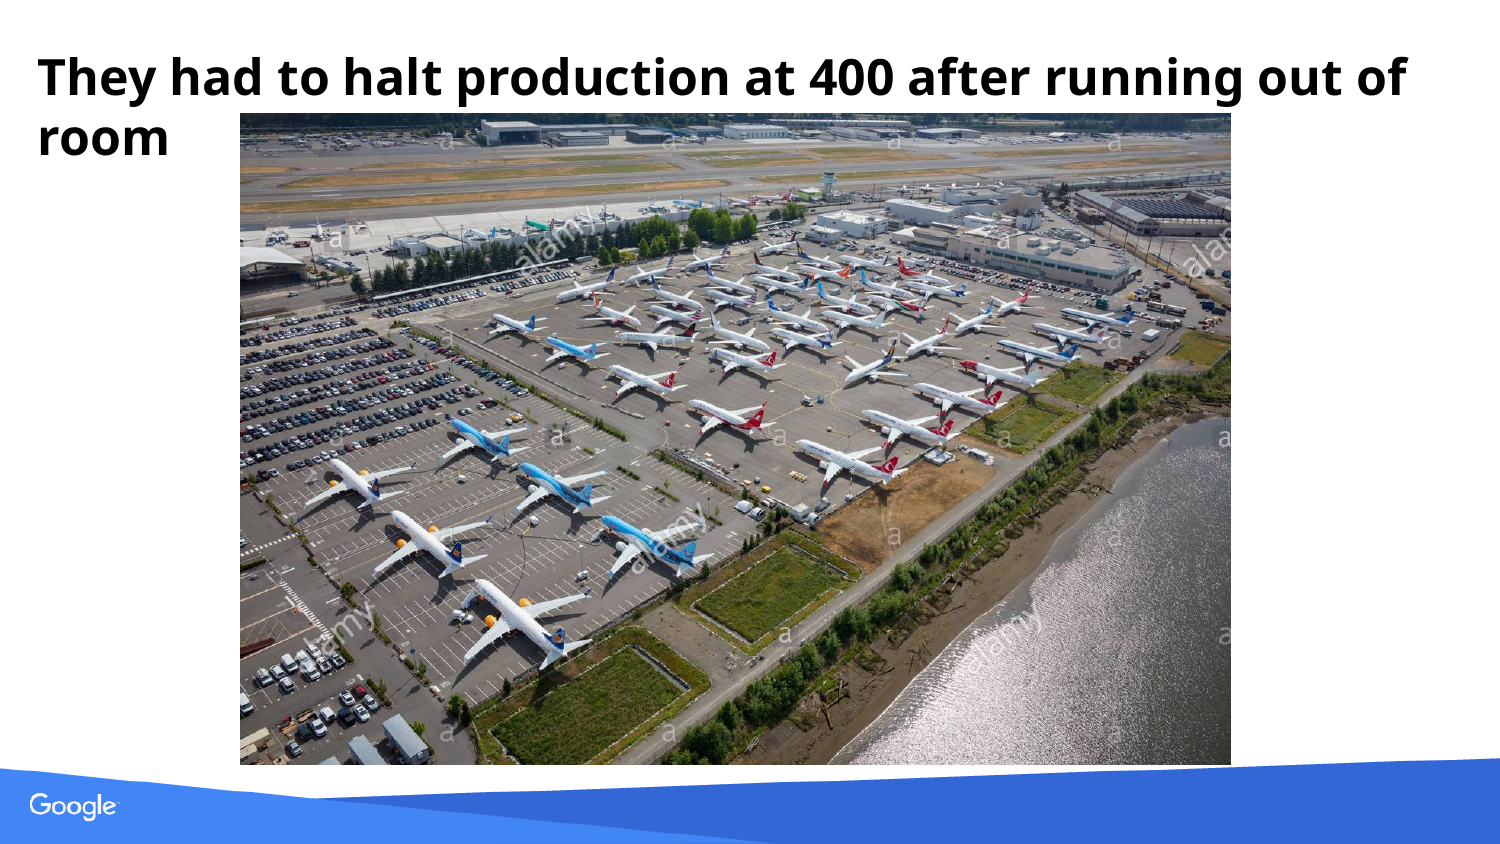

They had to halt production at 400 after running out of room